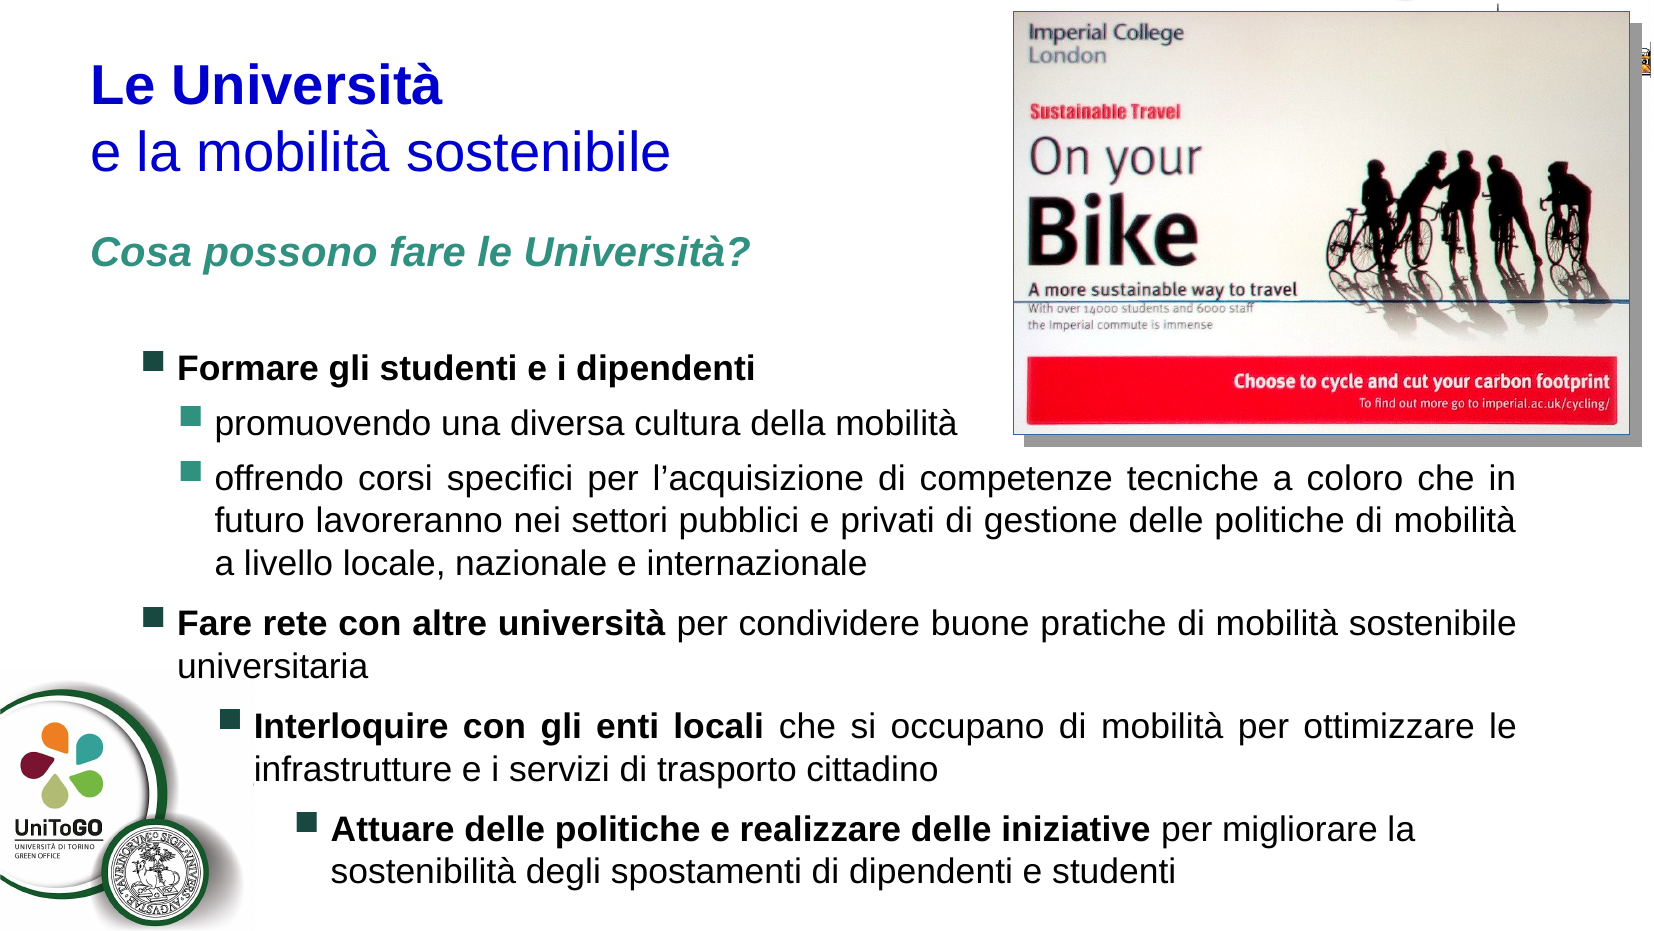

# Le Università e la mobilità sostenibile
Cosa possono fare le Università?
Formare gli studenti e i dipendenti
promuovendo una diversa cultura della mobilità
offrendo corsi specifici per l’acquisizione di competenze tecniche a coloro che in futuro lavoreranno nei settori pubblici e privati di gestione delle politiche di mobilità a livello locale, nazionale e internazionale
Fare rete con altre università per condividere buone pratiche di mobilità sostenibile universitaria
Interloquire con gli enti locali che si occupano di mobilità per ottimizzare le infrastrutture e i servizi di trasporto cittadino
Attuare delle politiche e realizzare delle iniziative per migliorare la sostenibilità degli spostamenti di dipendenti e studenti